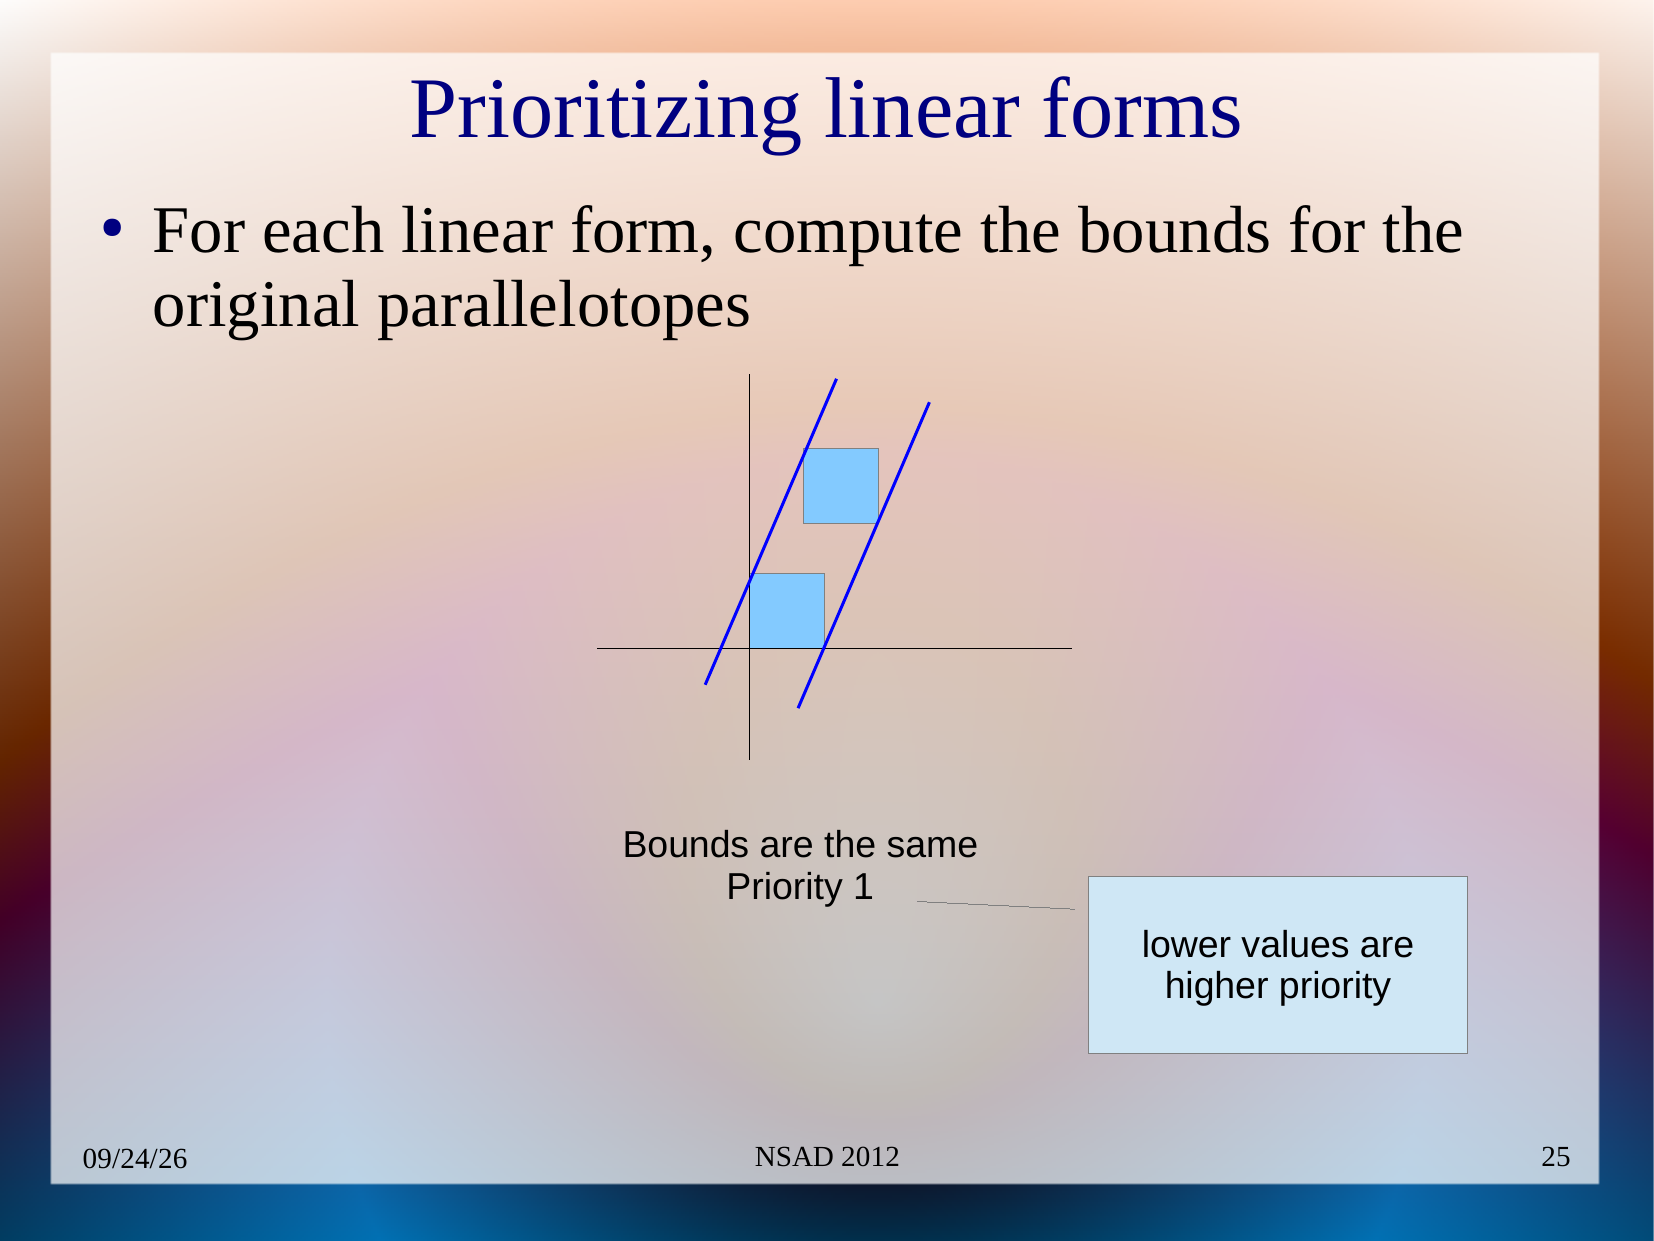

# Prioritizing linear forms
For each linear form, compute the bounds for the original parallelotopes
Bounds are the same
Priority 1
lower values are
higher priority
NSAD 2012
25